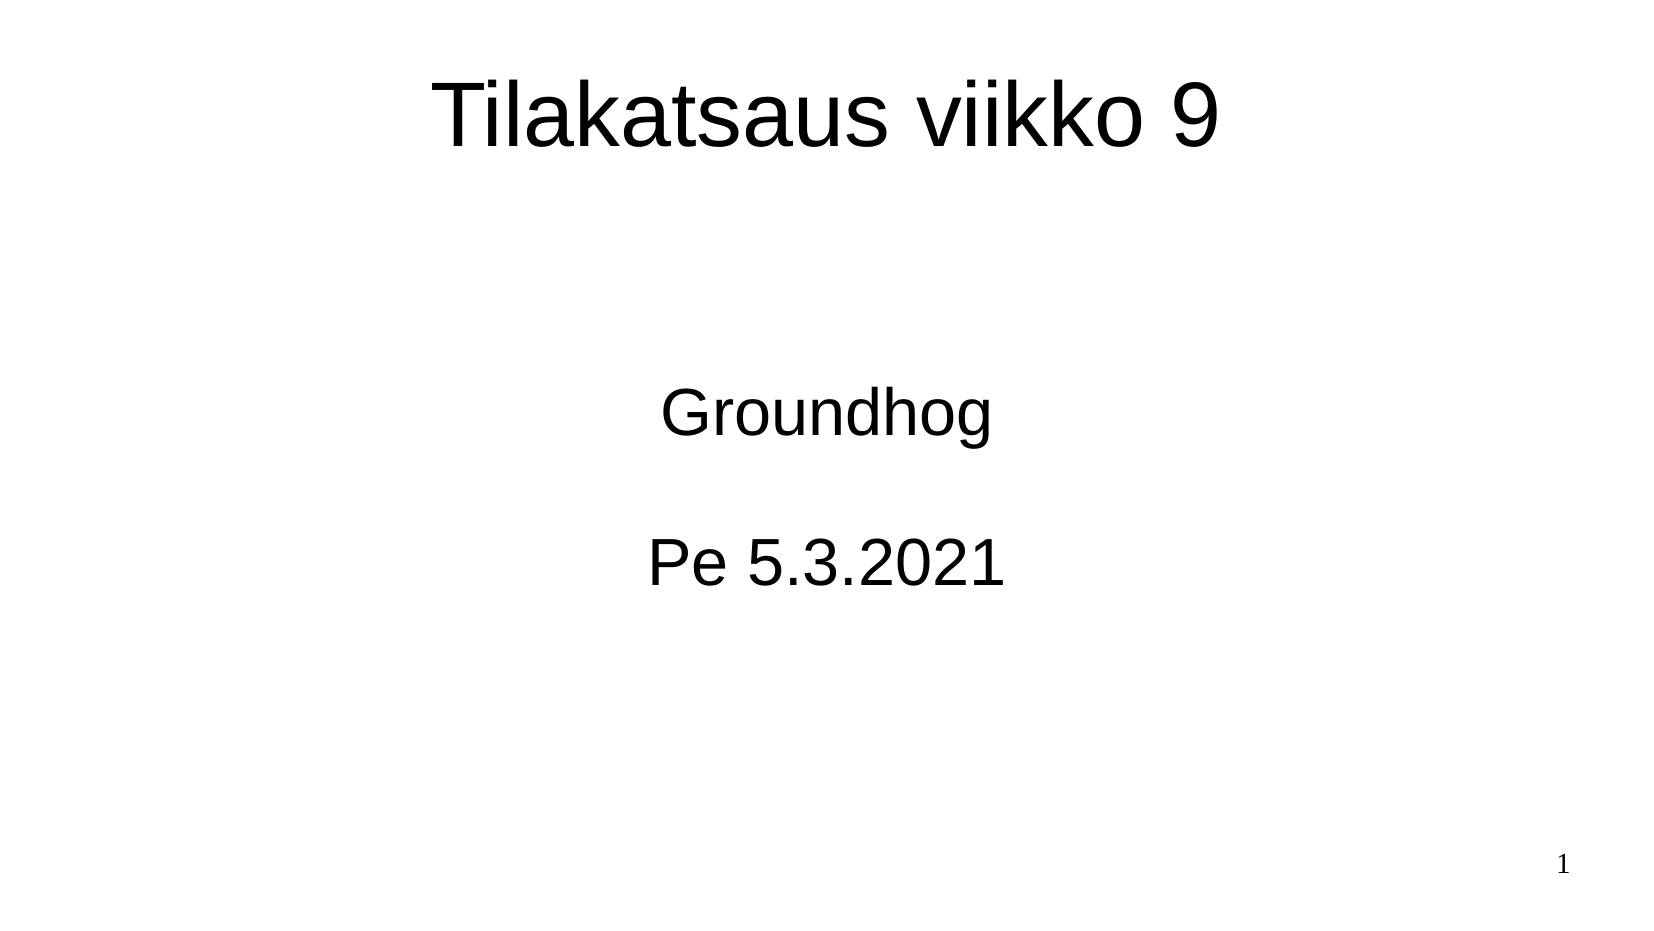

# Tilakatsaus viikko 9
Groundhog
Pe 5.3.2021
1